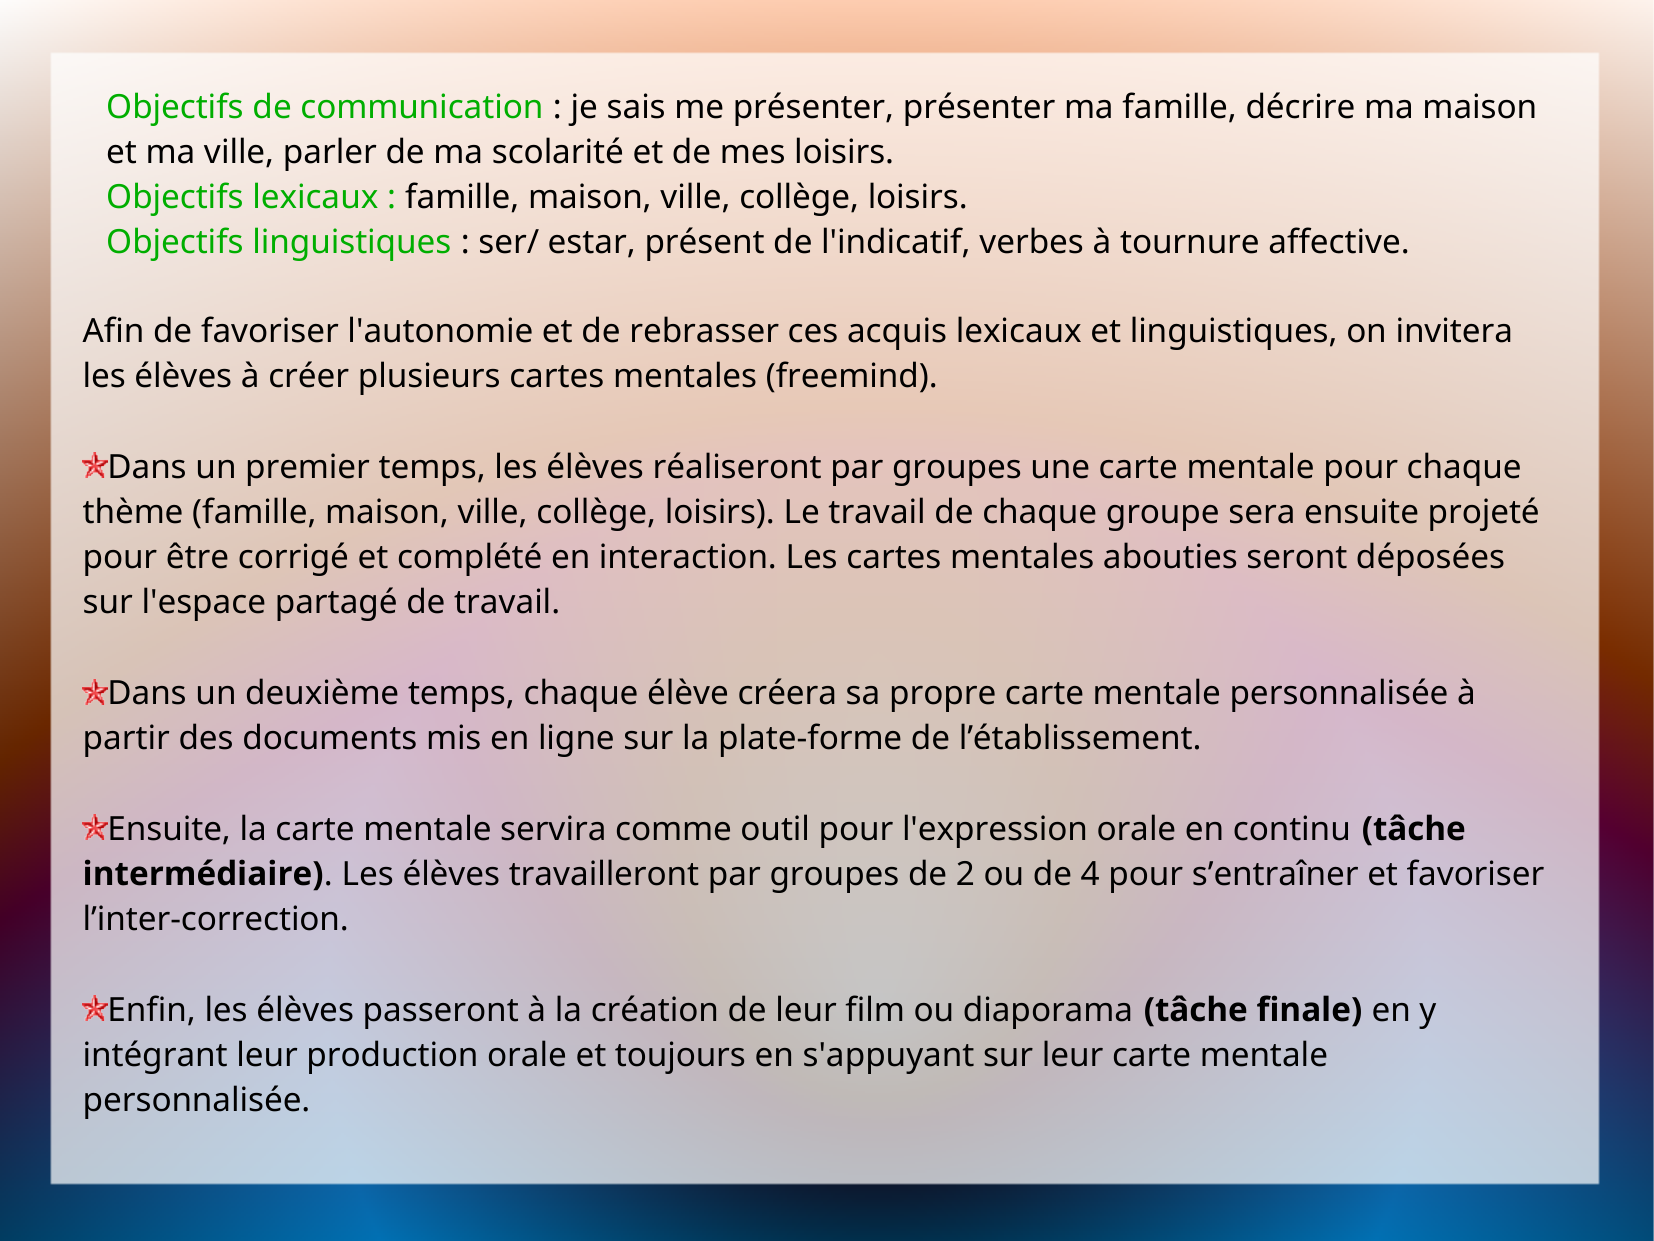

#
Objectifs de communication : je sais me présenter, présenter ma famille, décrire ma maison et ma ville, parler de ma scolarité et de mes loisirs.
Objectifs lexicaux : famille, maison, ville, collège, loisirs.
Objectifs linguistiques : ser/ estar, présent de l'indicatif, verbes à tournure affective.
Afin de favoriser l'autonomie et de rebrasser ces acquis lexicaux et linguistiques, on invitera les élèves à créer plusieurs cartes mentales (freemind).
Dans un premier temps, les élèves réaliseront par groupes une carte mentale pour chaque thème (famille, maison, ville, collège, loisirs). Le travail de chaque groupe sera ensuite projeté pour être corrigé et complété en interaction. Les cartes mentales abouties seront déposées sur l'espace partagé de travail.
Dans un deuxième temps, chaque élève créera sa propre carte mentale personnalisée à partir des documents mis en ligne sur la plate-forme de l’établissement.
Ensuite, la carte mentale servira comme outil pour l'expression orale en continu (tâche intermédiaire). Les élèves travailleront par groupes de 2 ou de 4 pour s’entraîner et favoriser l’inter-correction.
Enfin, les élèves passeront à la création de leur film ou diaporama (tâche finale) en y intégrant leur production orale et toujours en s'appuyant sur leur carte mentale personnalisée.